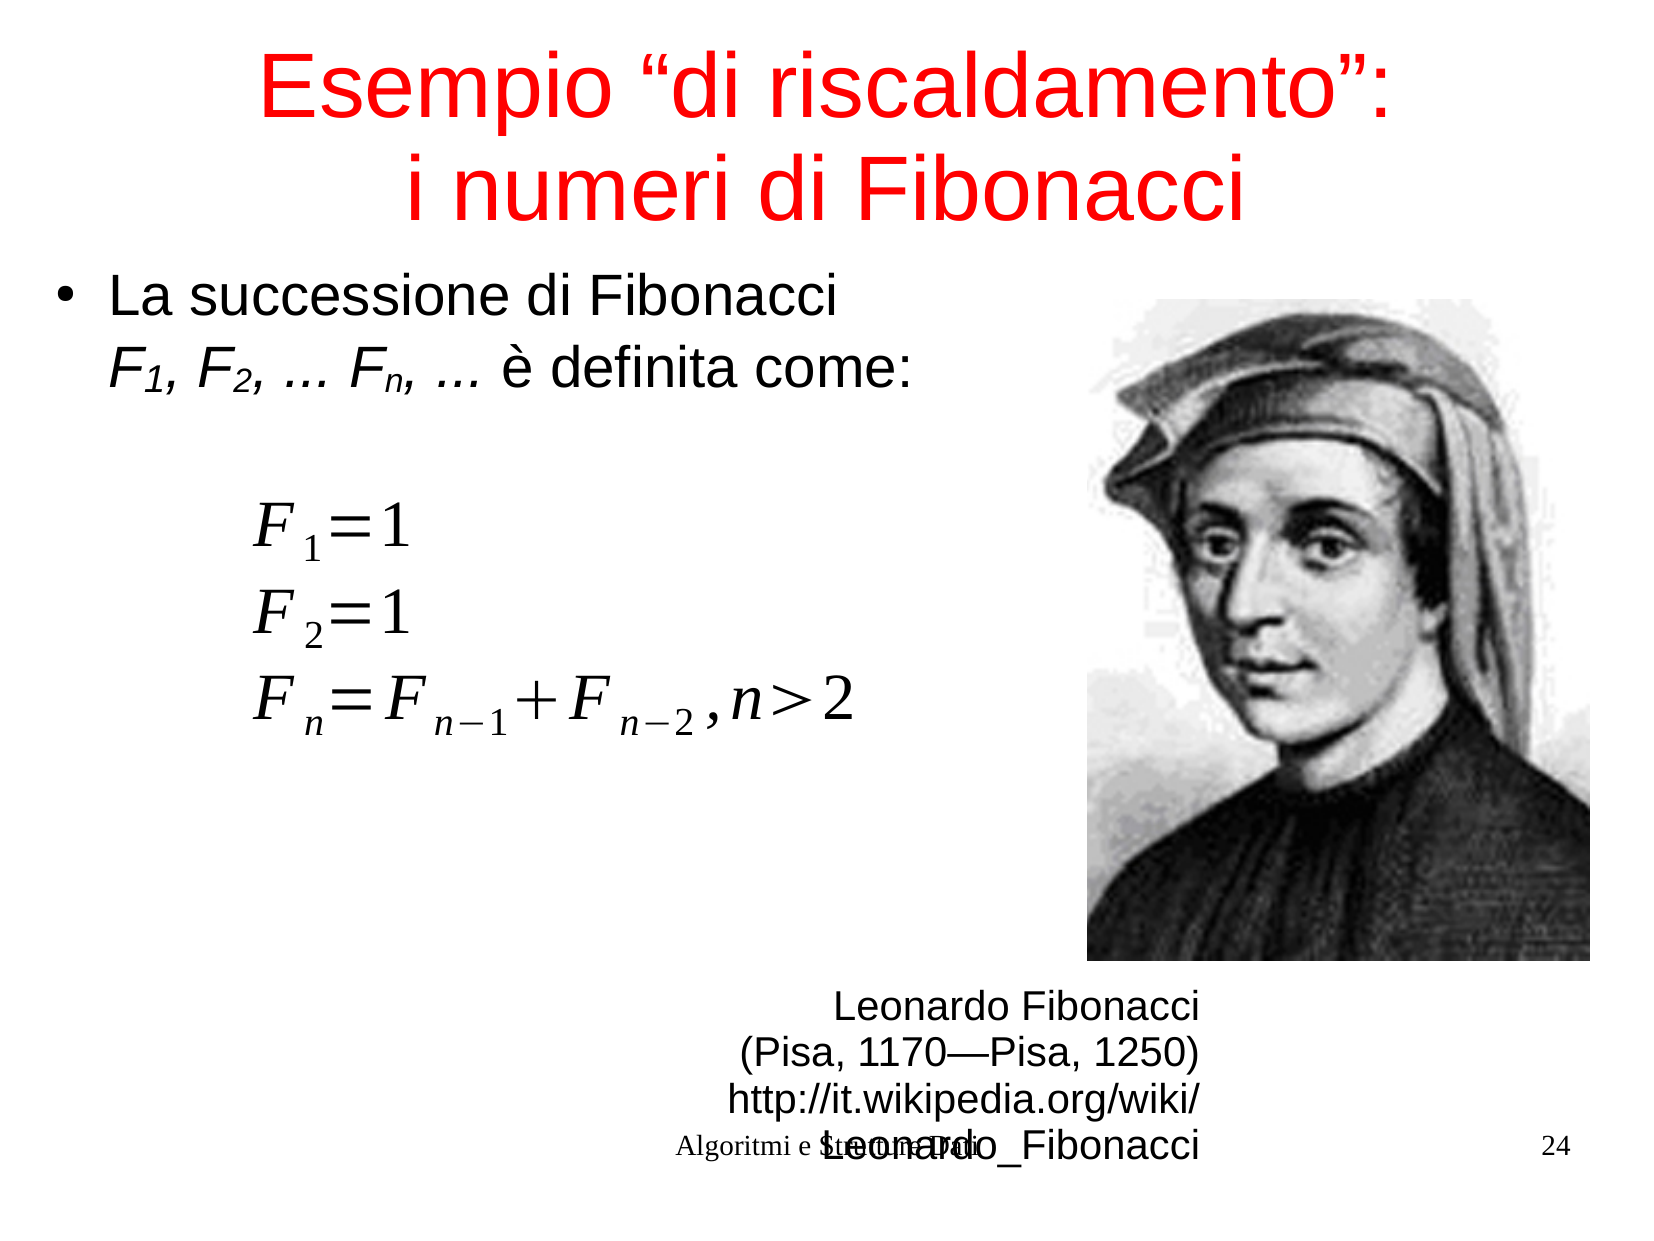

# Esempio “di riscaldamento”: i numeri di Fibonacci
La successione di Fibonacci
F1, F2, ... Fn, ... è definita come:
Leonardo Fibonacci
(Pisa, 1170—Pisa, 1250)
http://it.wikipedia.org/wiki/Leonardo_Fibonacci
Algoritmi e Strutture Dati
24